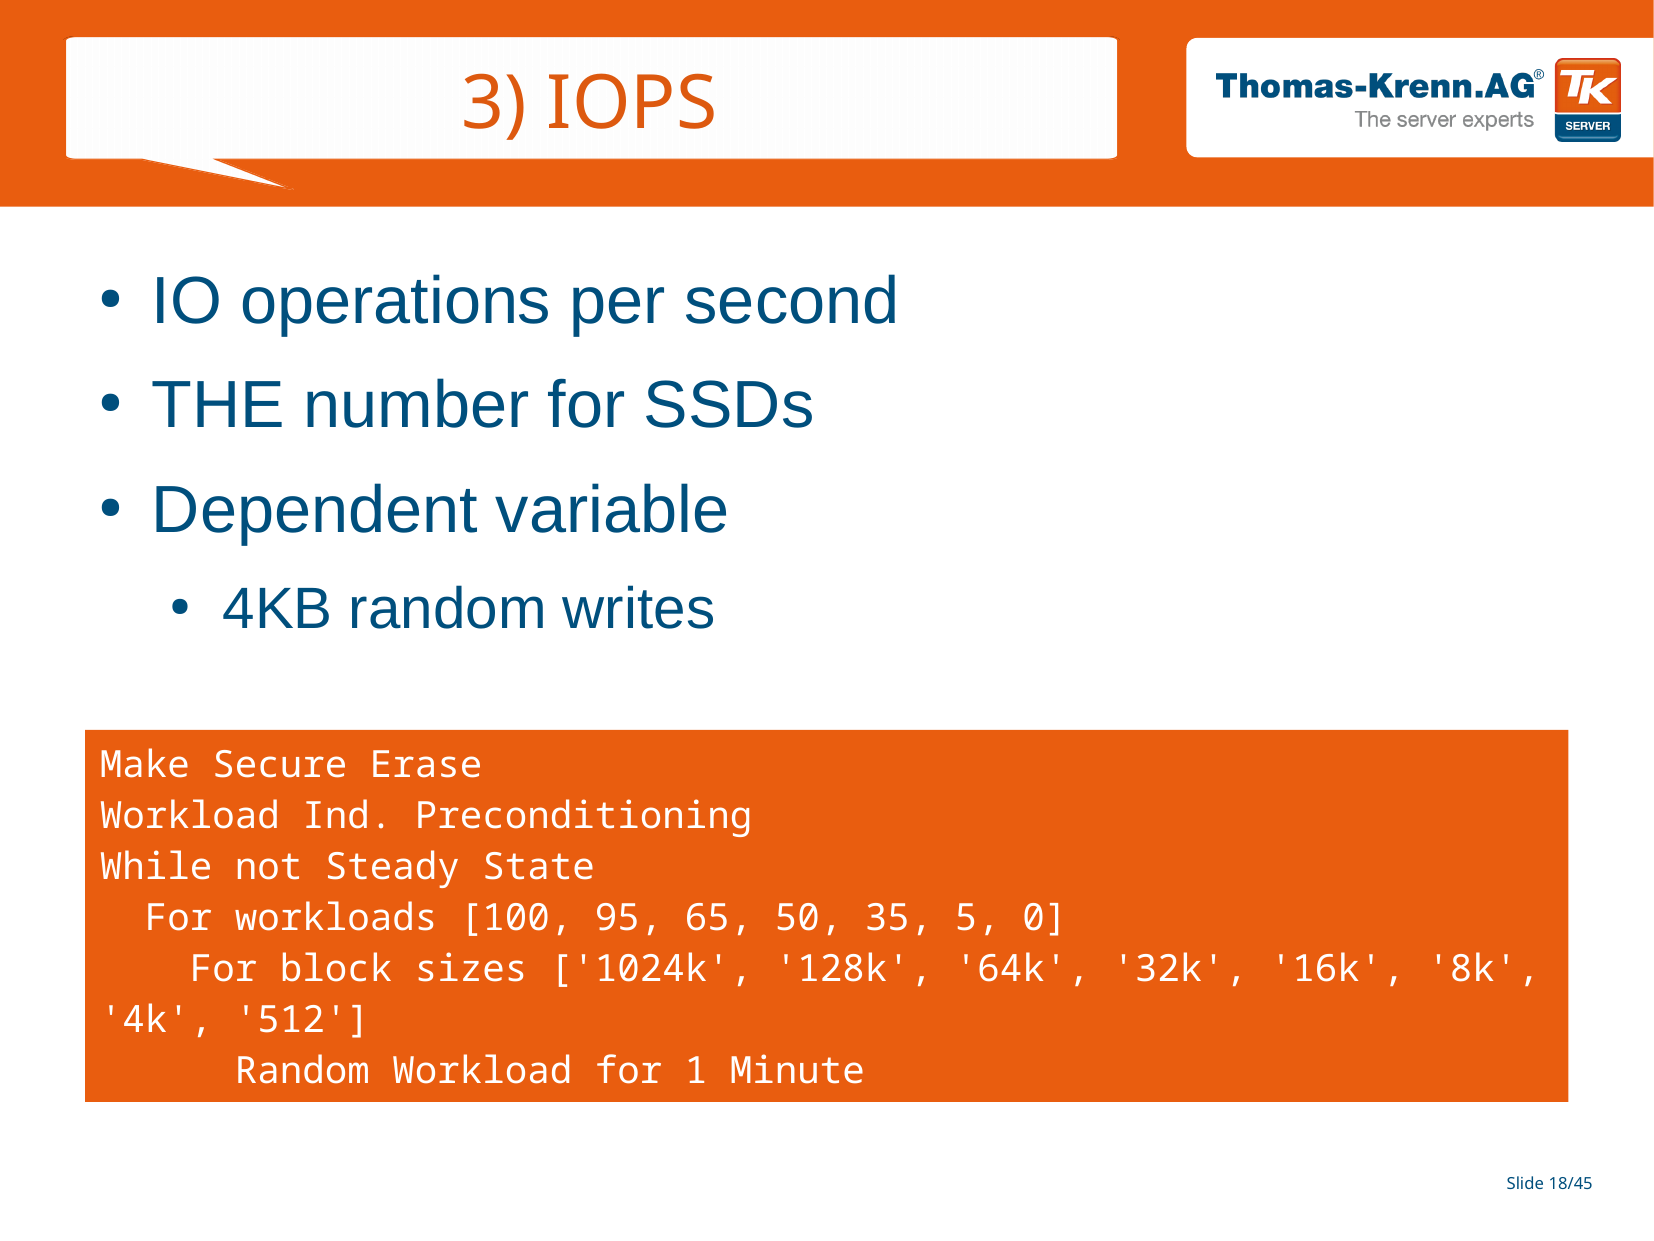

# 3) IOPS
IO operations per second
THE number for SSDs
Dependent variable
4KB random writes
Make Secure Erase
Workload Ind. Preconditioning
While not Steady State
 For workloads [100, 95, 65, 50, 35, 5, 0]
 For block sizes ['1024k', '128k', '64k', '32k', '16k', '8k', '4k', '512']
 Random Workload for 1 Minute